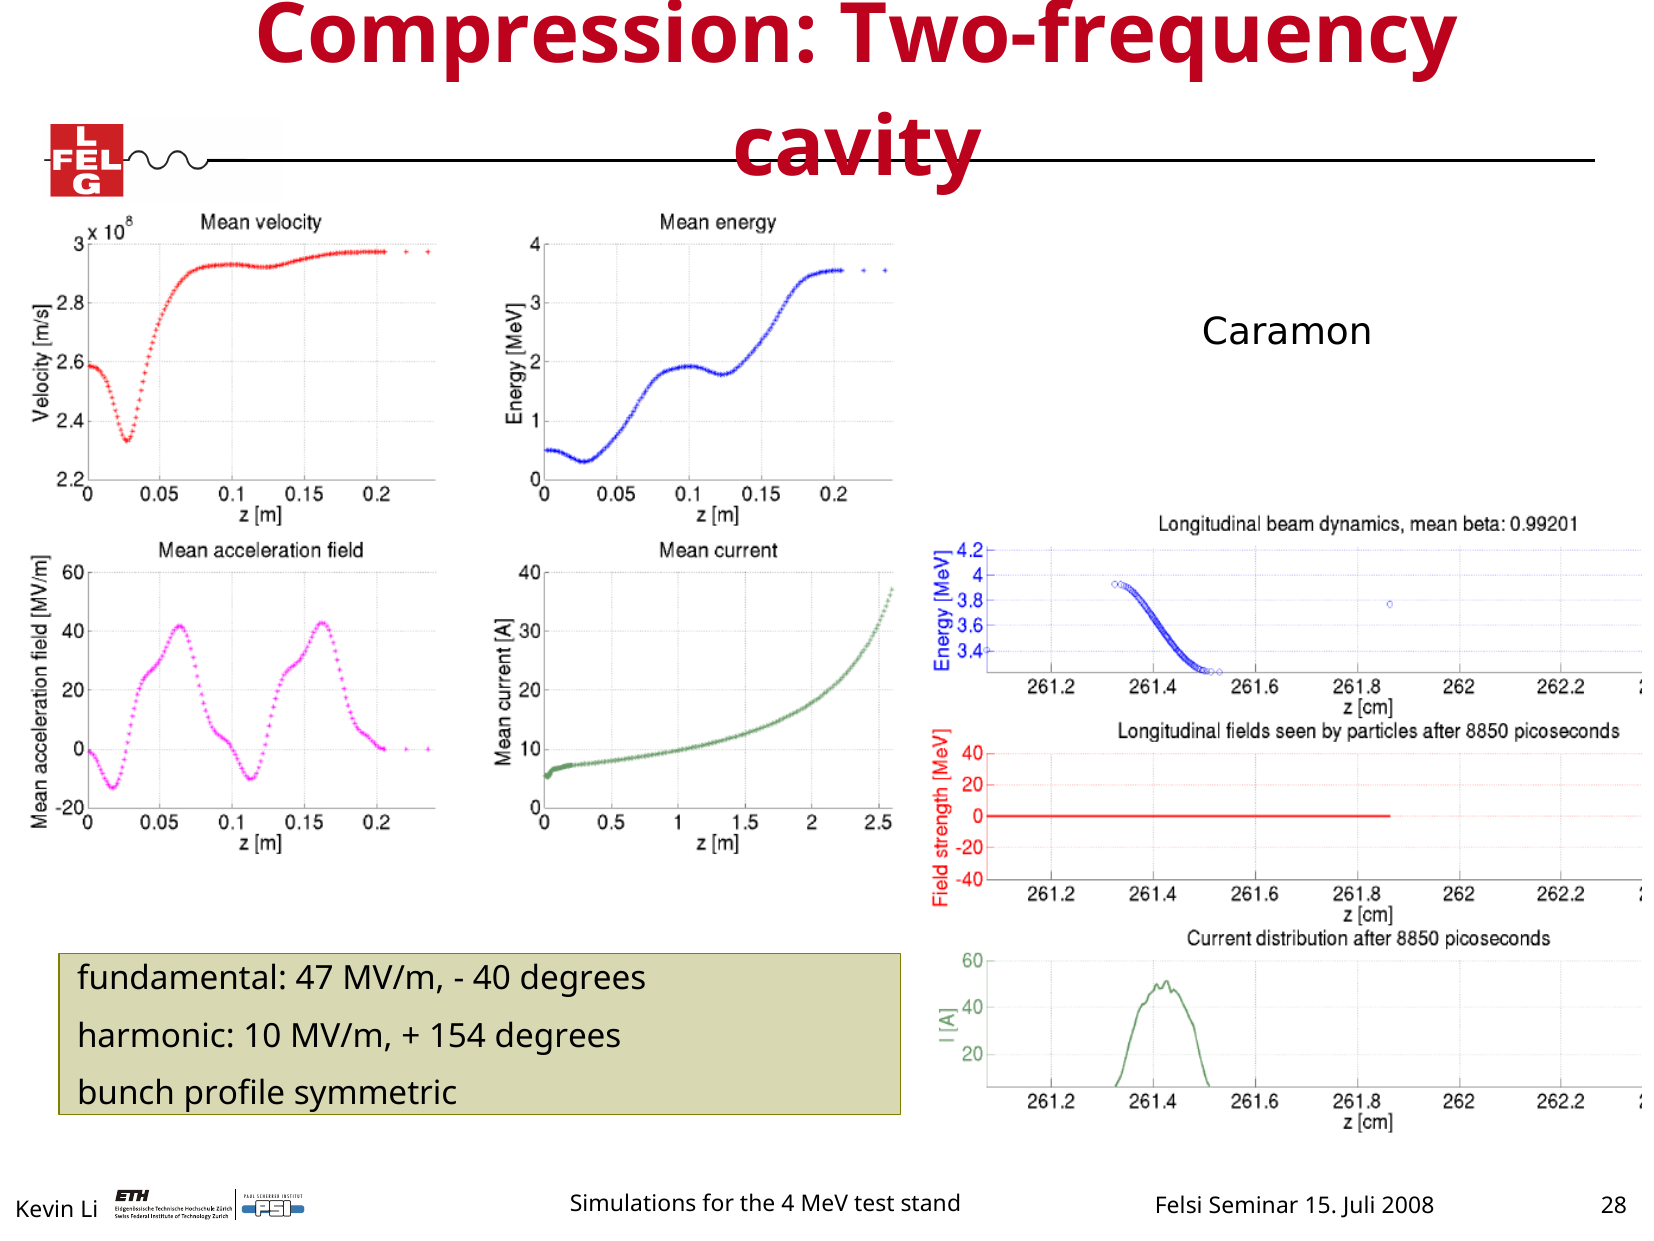

# Compression: Two-frequency cavity
Caramon
fundamental: 47 MV/m, - 40 degrees
harmonic: 10 MV/m, + 154 degrees
bunch profile symmetric